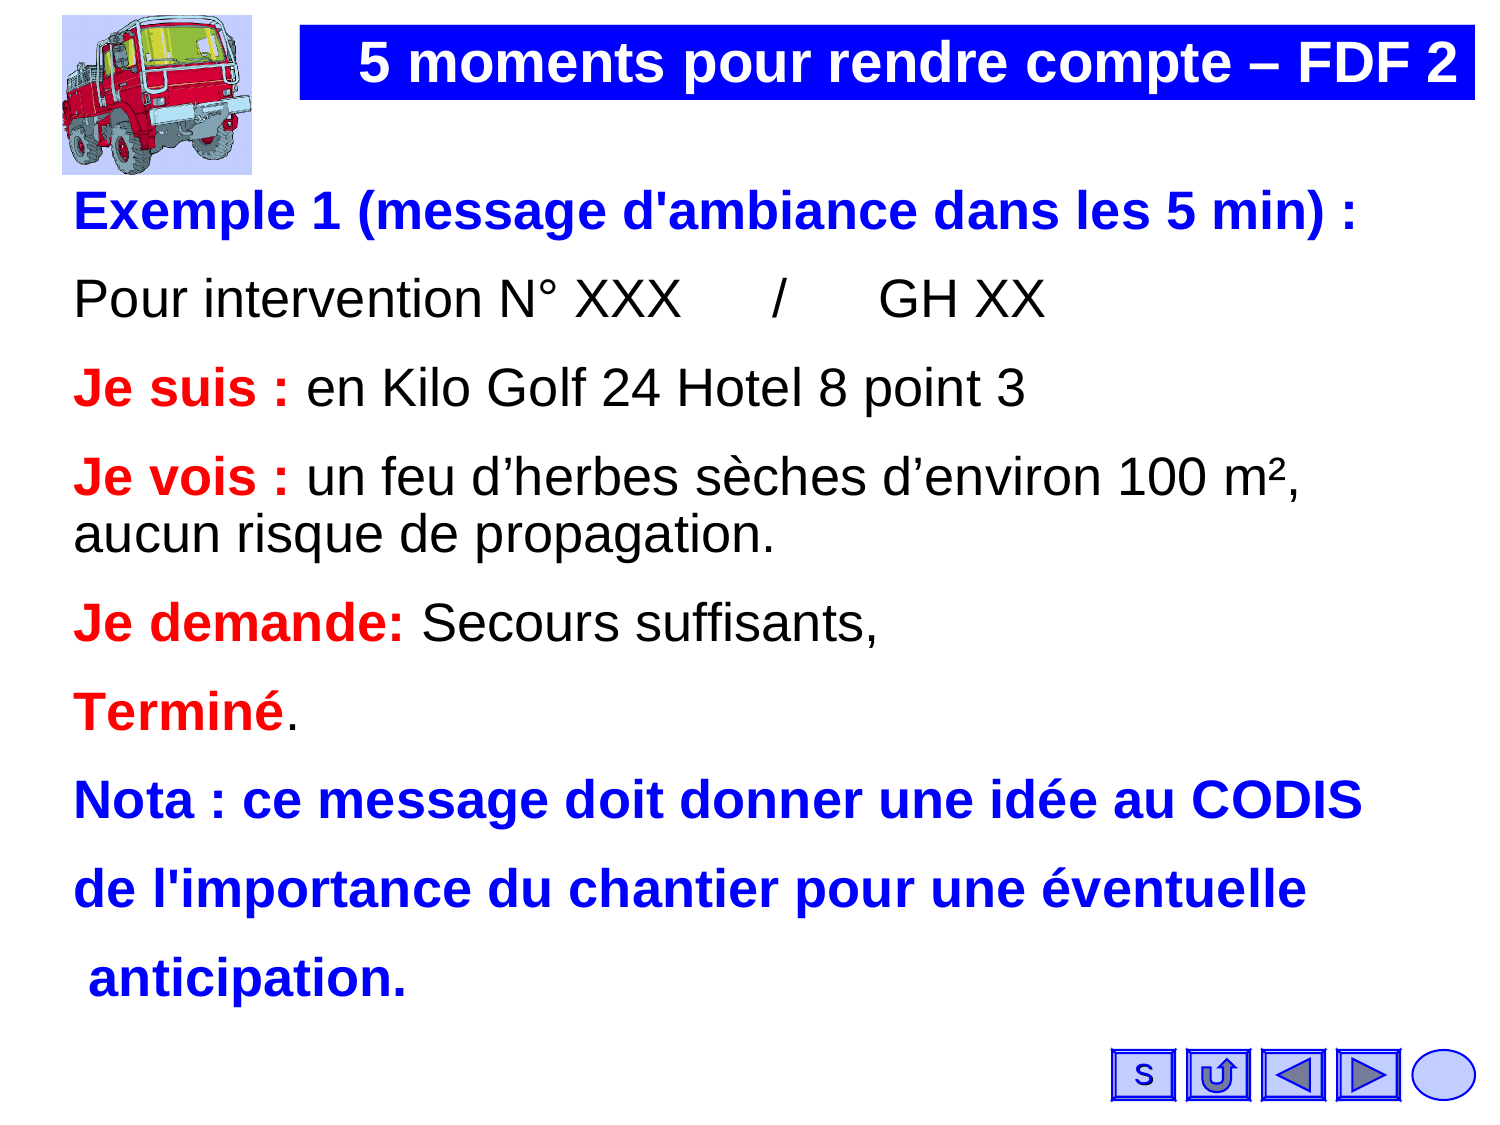

5 moments pour rendre compte – FDF 2
Exemple 1 (message d'ambiance dans les 5 min) :
Pour intervention N° XXX / GH XX
Je suis : en Kilo Golf 24 Hotel 8 point 3
Je vois : un feu d’herbes sèches d’environ 100 m², aucun risque de propagation.
Je demande: Secours suffisants,
Terminé.
Nota : ce message doit donner une idée au CODIS
de l'importance du chantier pour une éventuelle
 anticipation.